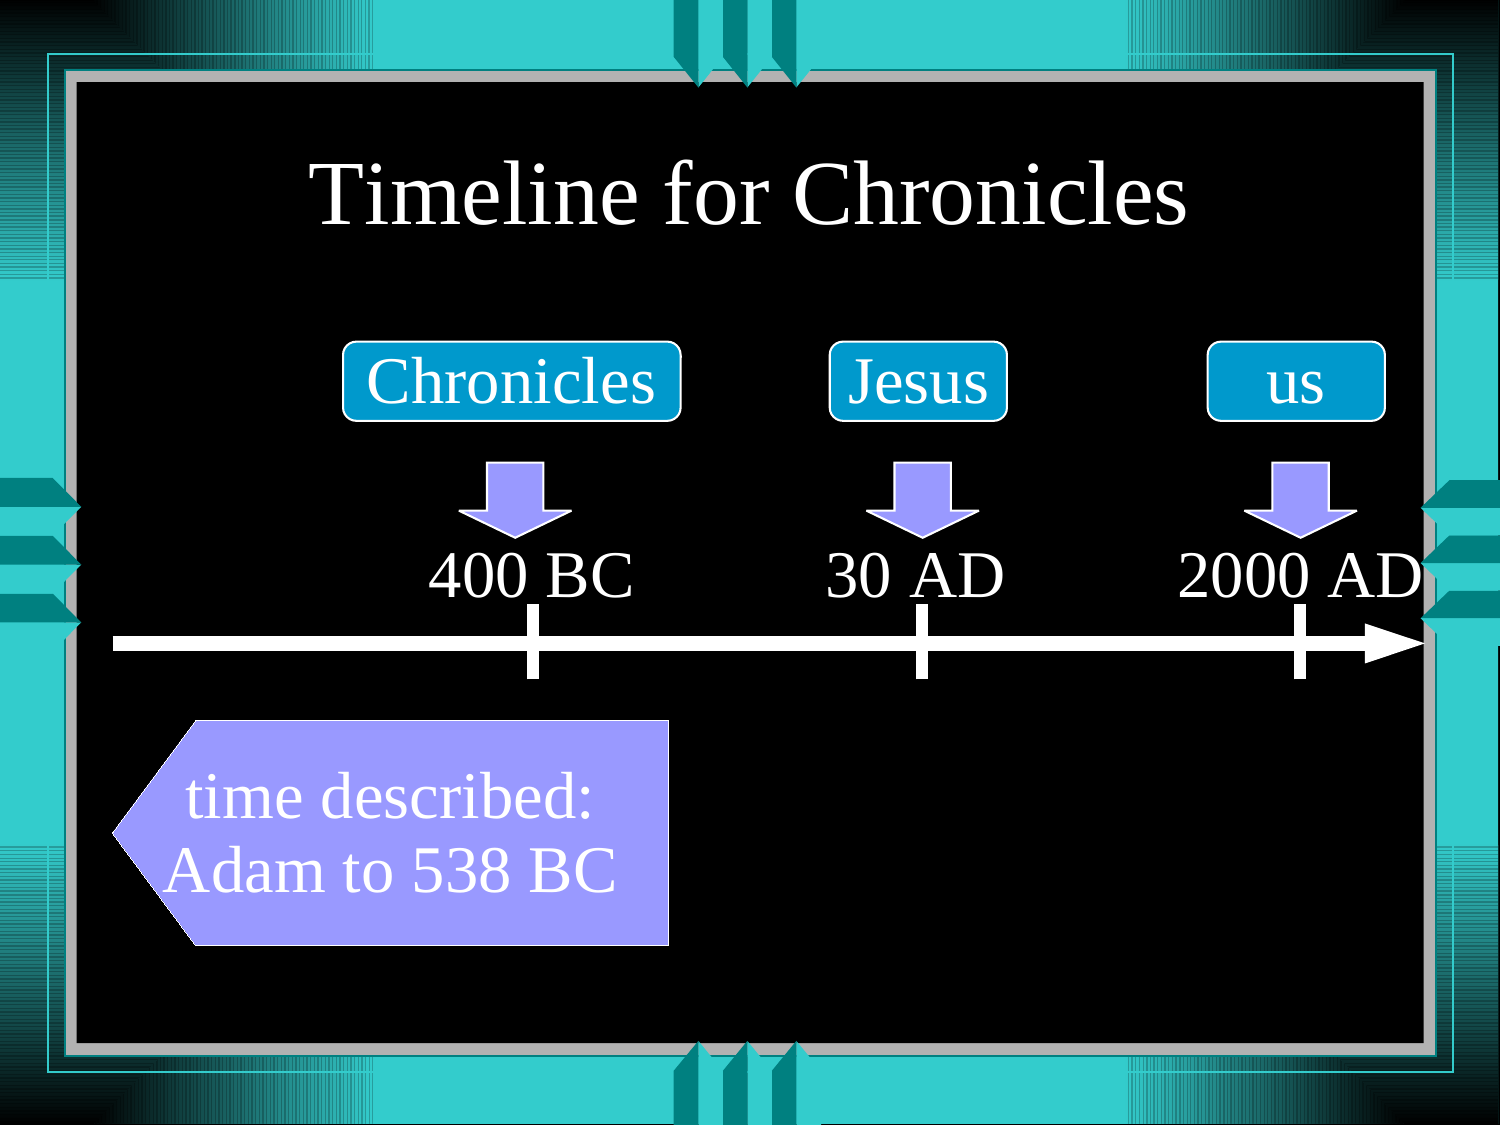

# Timeline for Chronicles
Chronicles
400 BC
Jesus
us
30 AD
2000 AD
time described:
Adam to 538 BC